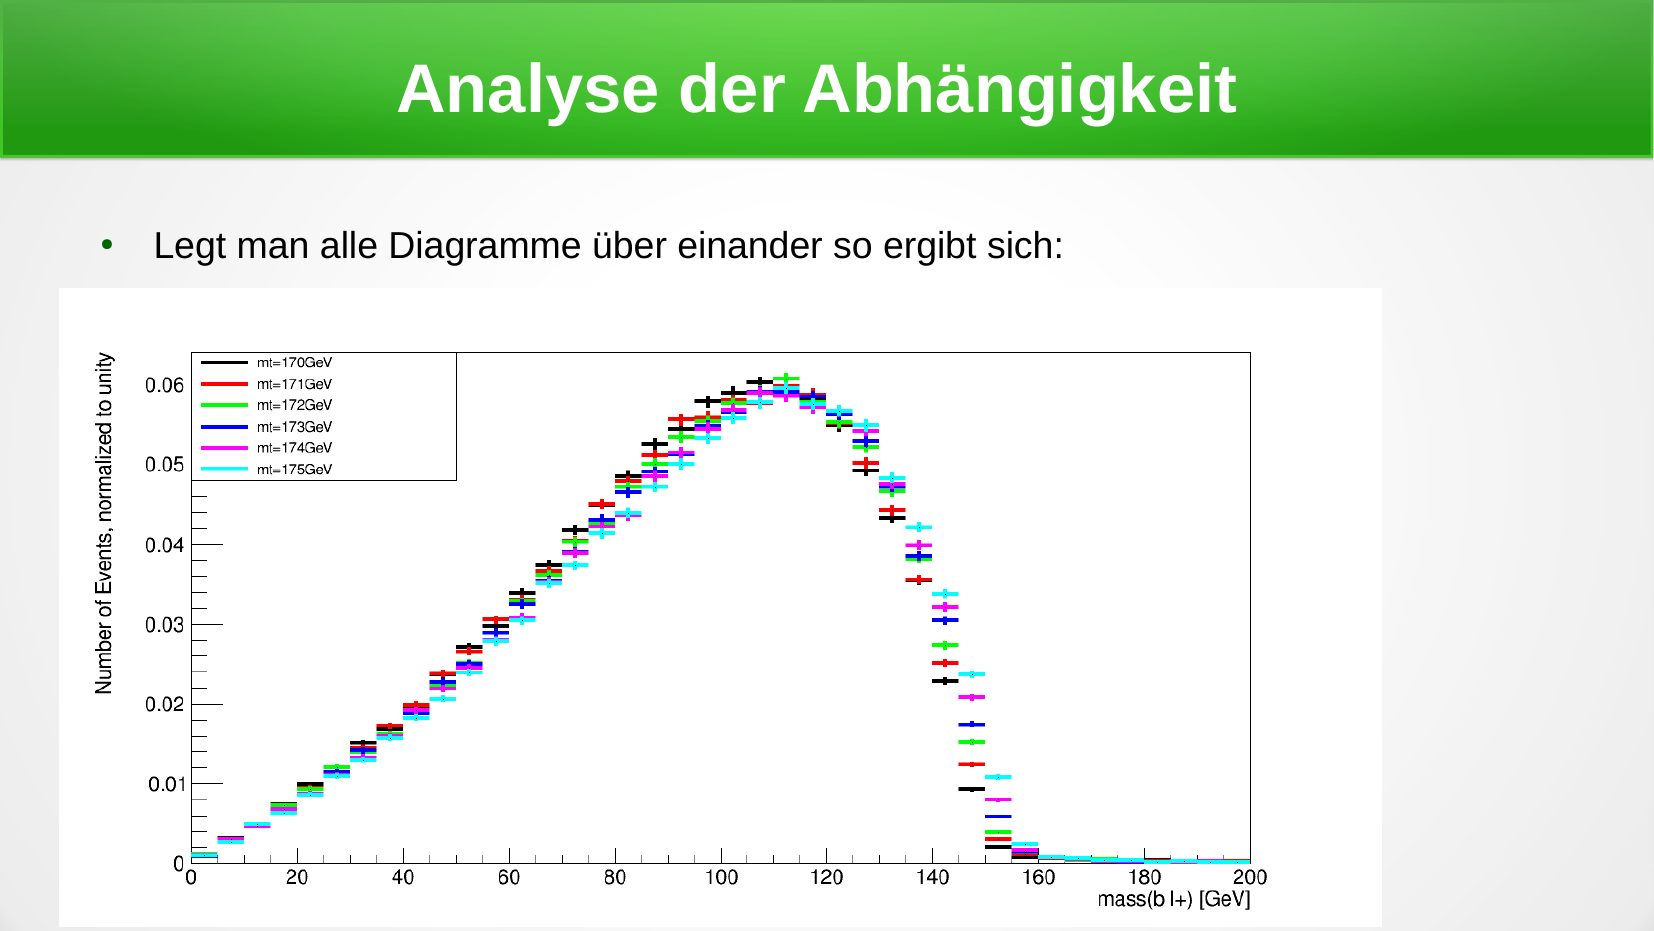

# Analyse der Abhängigkeit
Legt man alle Diagramme über einander so ergibt sich: